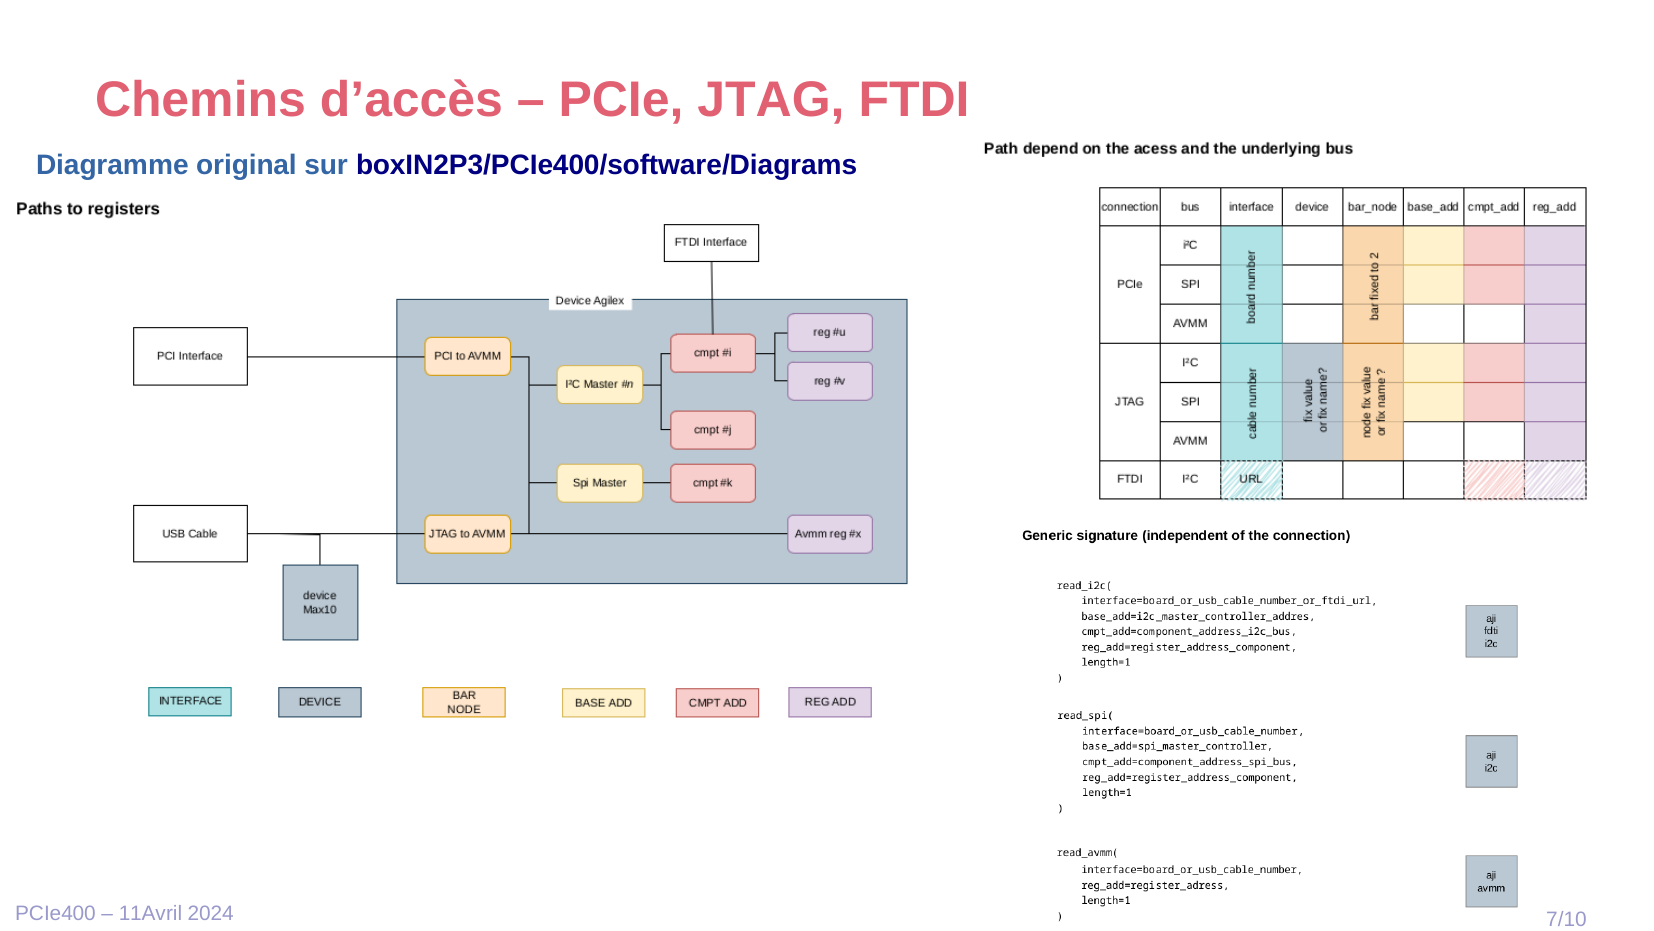

# Chemins d’accès – PCIe, JTAG, FTDI
Diagramme original sur boxIN2P3/PCIe400/software/Diagrams